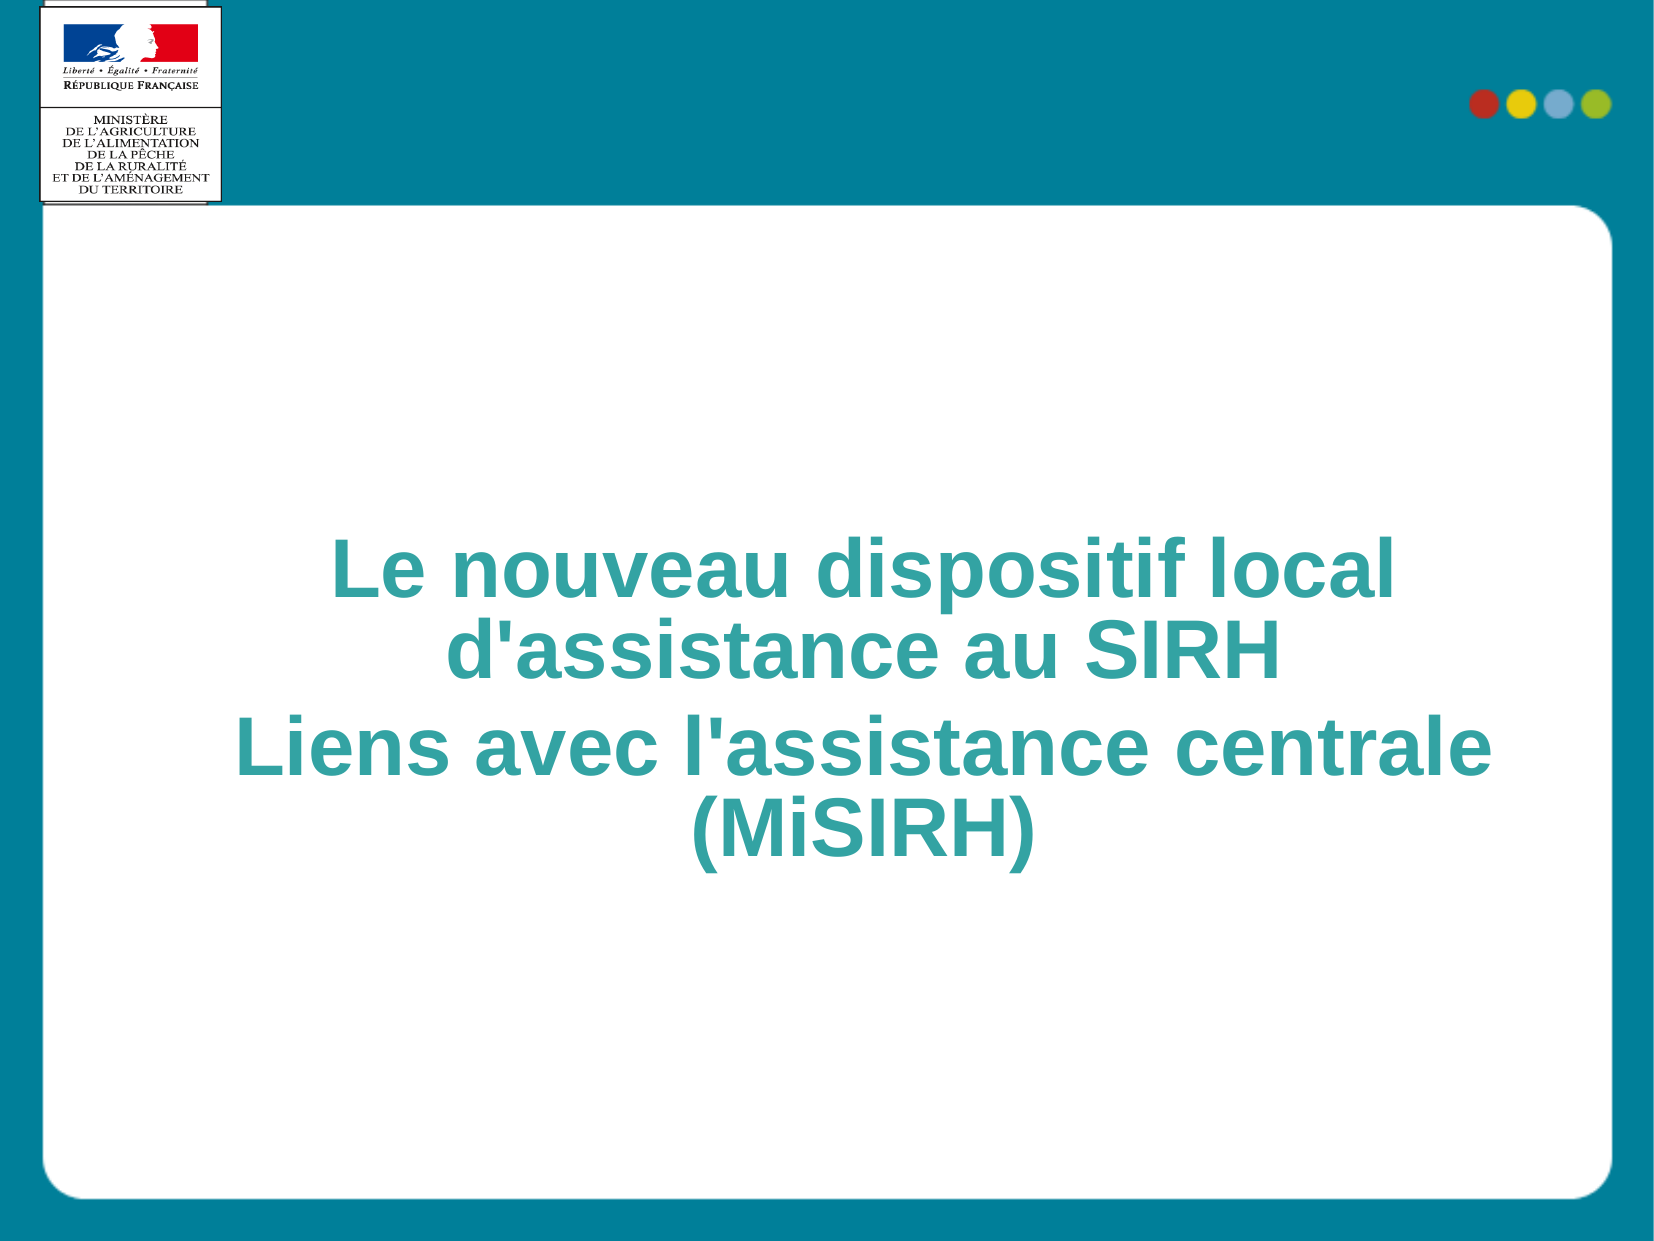

#
Le nouveau dispositif local d'assistance au SIRH
Liens avec l'assistance centrale (MiSIRH)